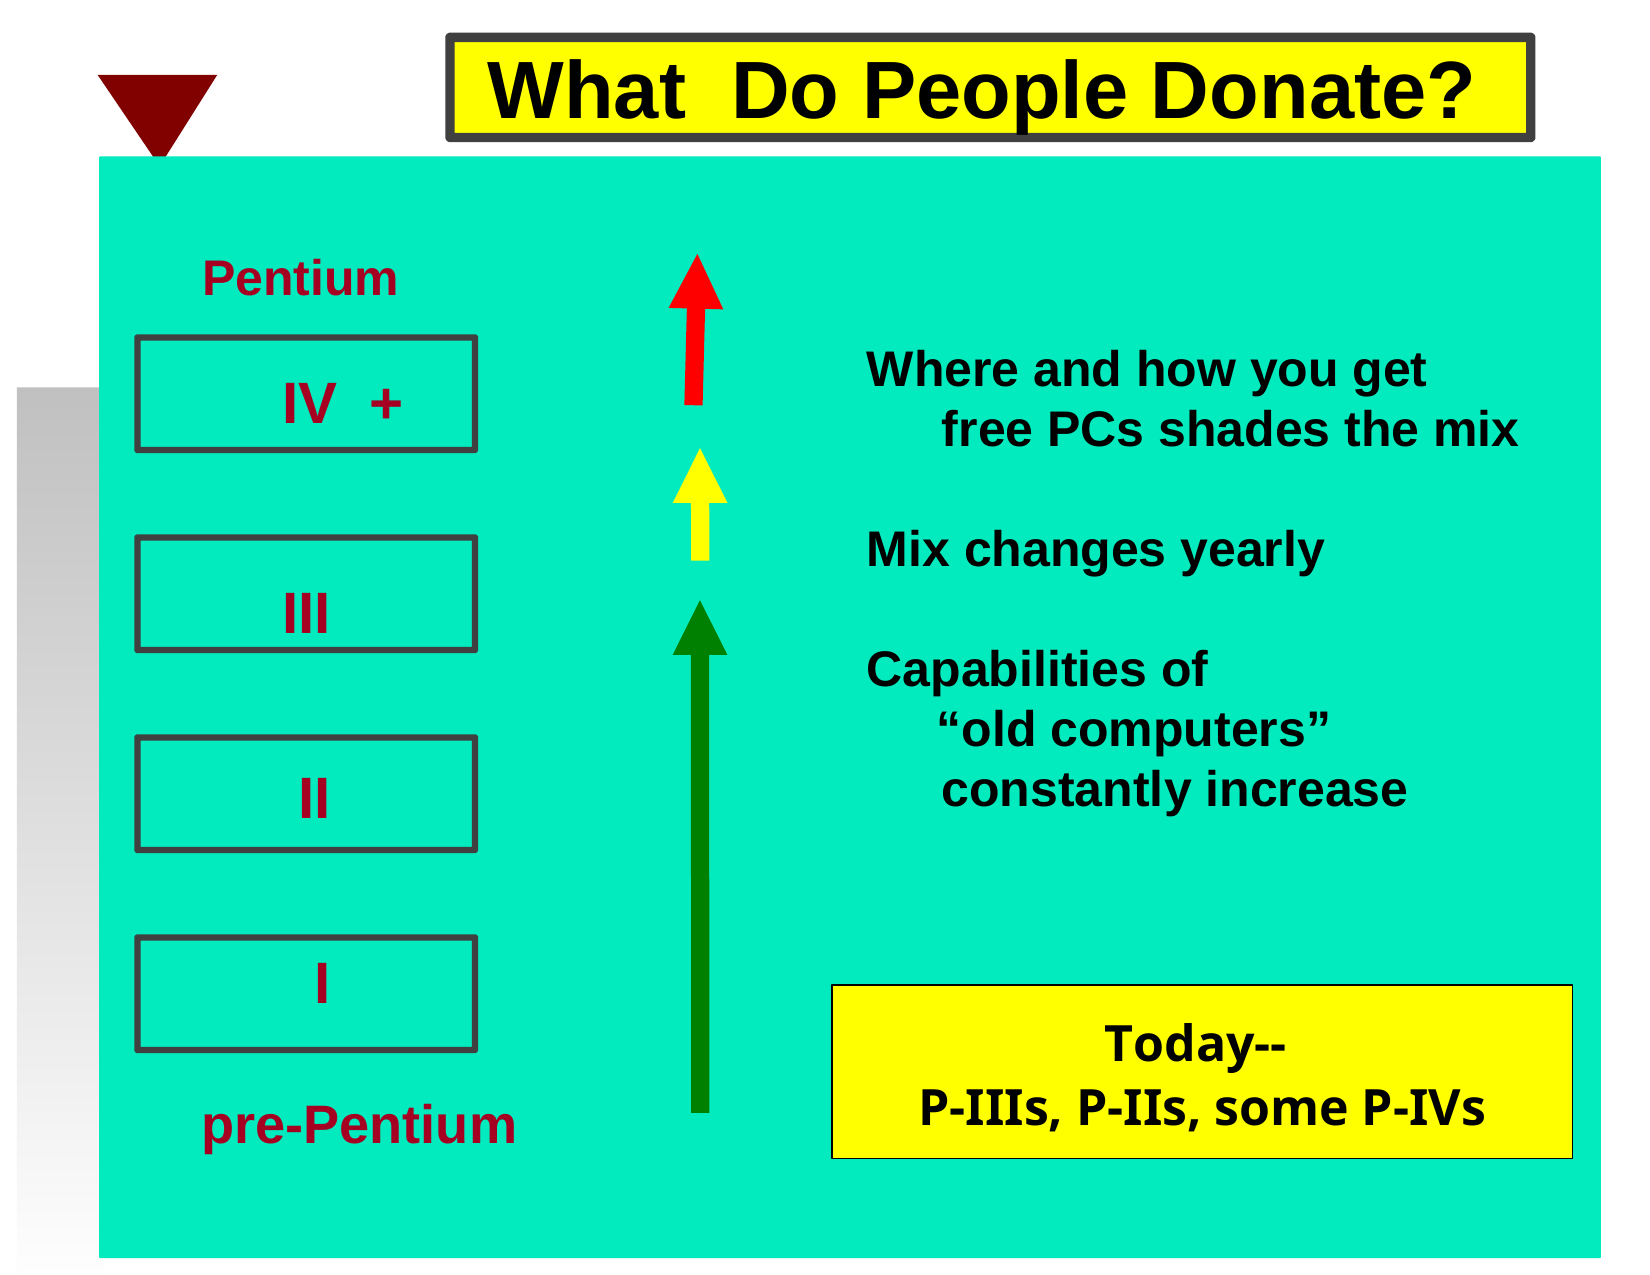

What Do People Donate?
Pentium
 IV +
 III
 II
 I
 pre-Pentium
Where and how you get free PCs shades the mix
Mix changes yearly
Capabilities of
 “old computers” constantly increase
Today--
P-IIIs, P-IIs, some P-IVs